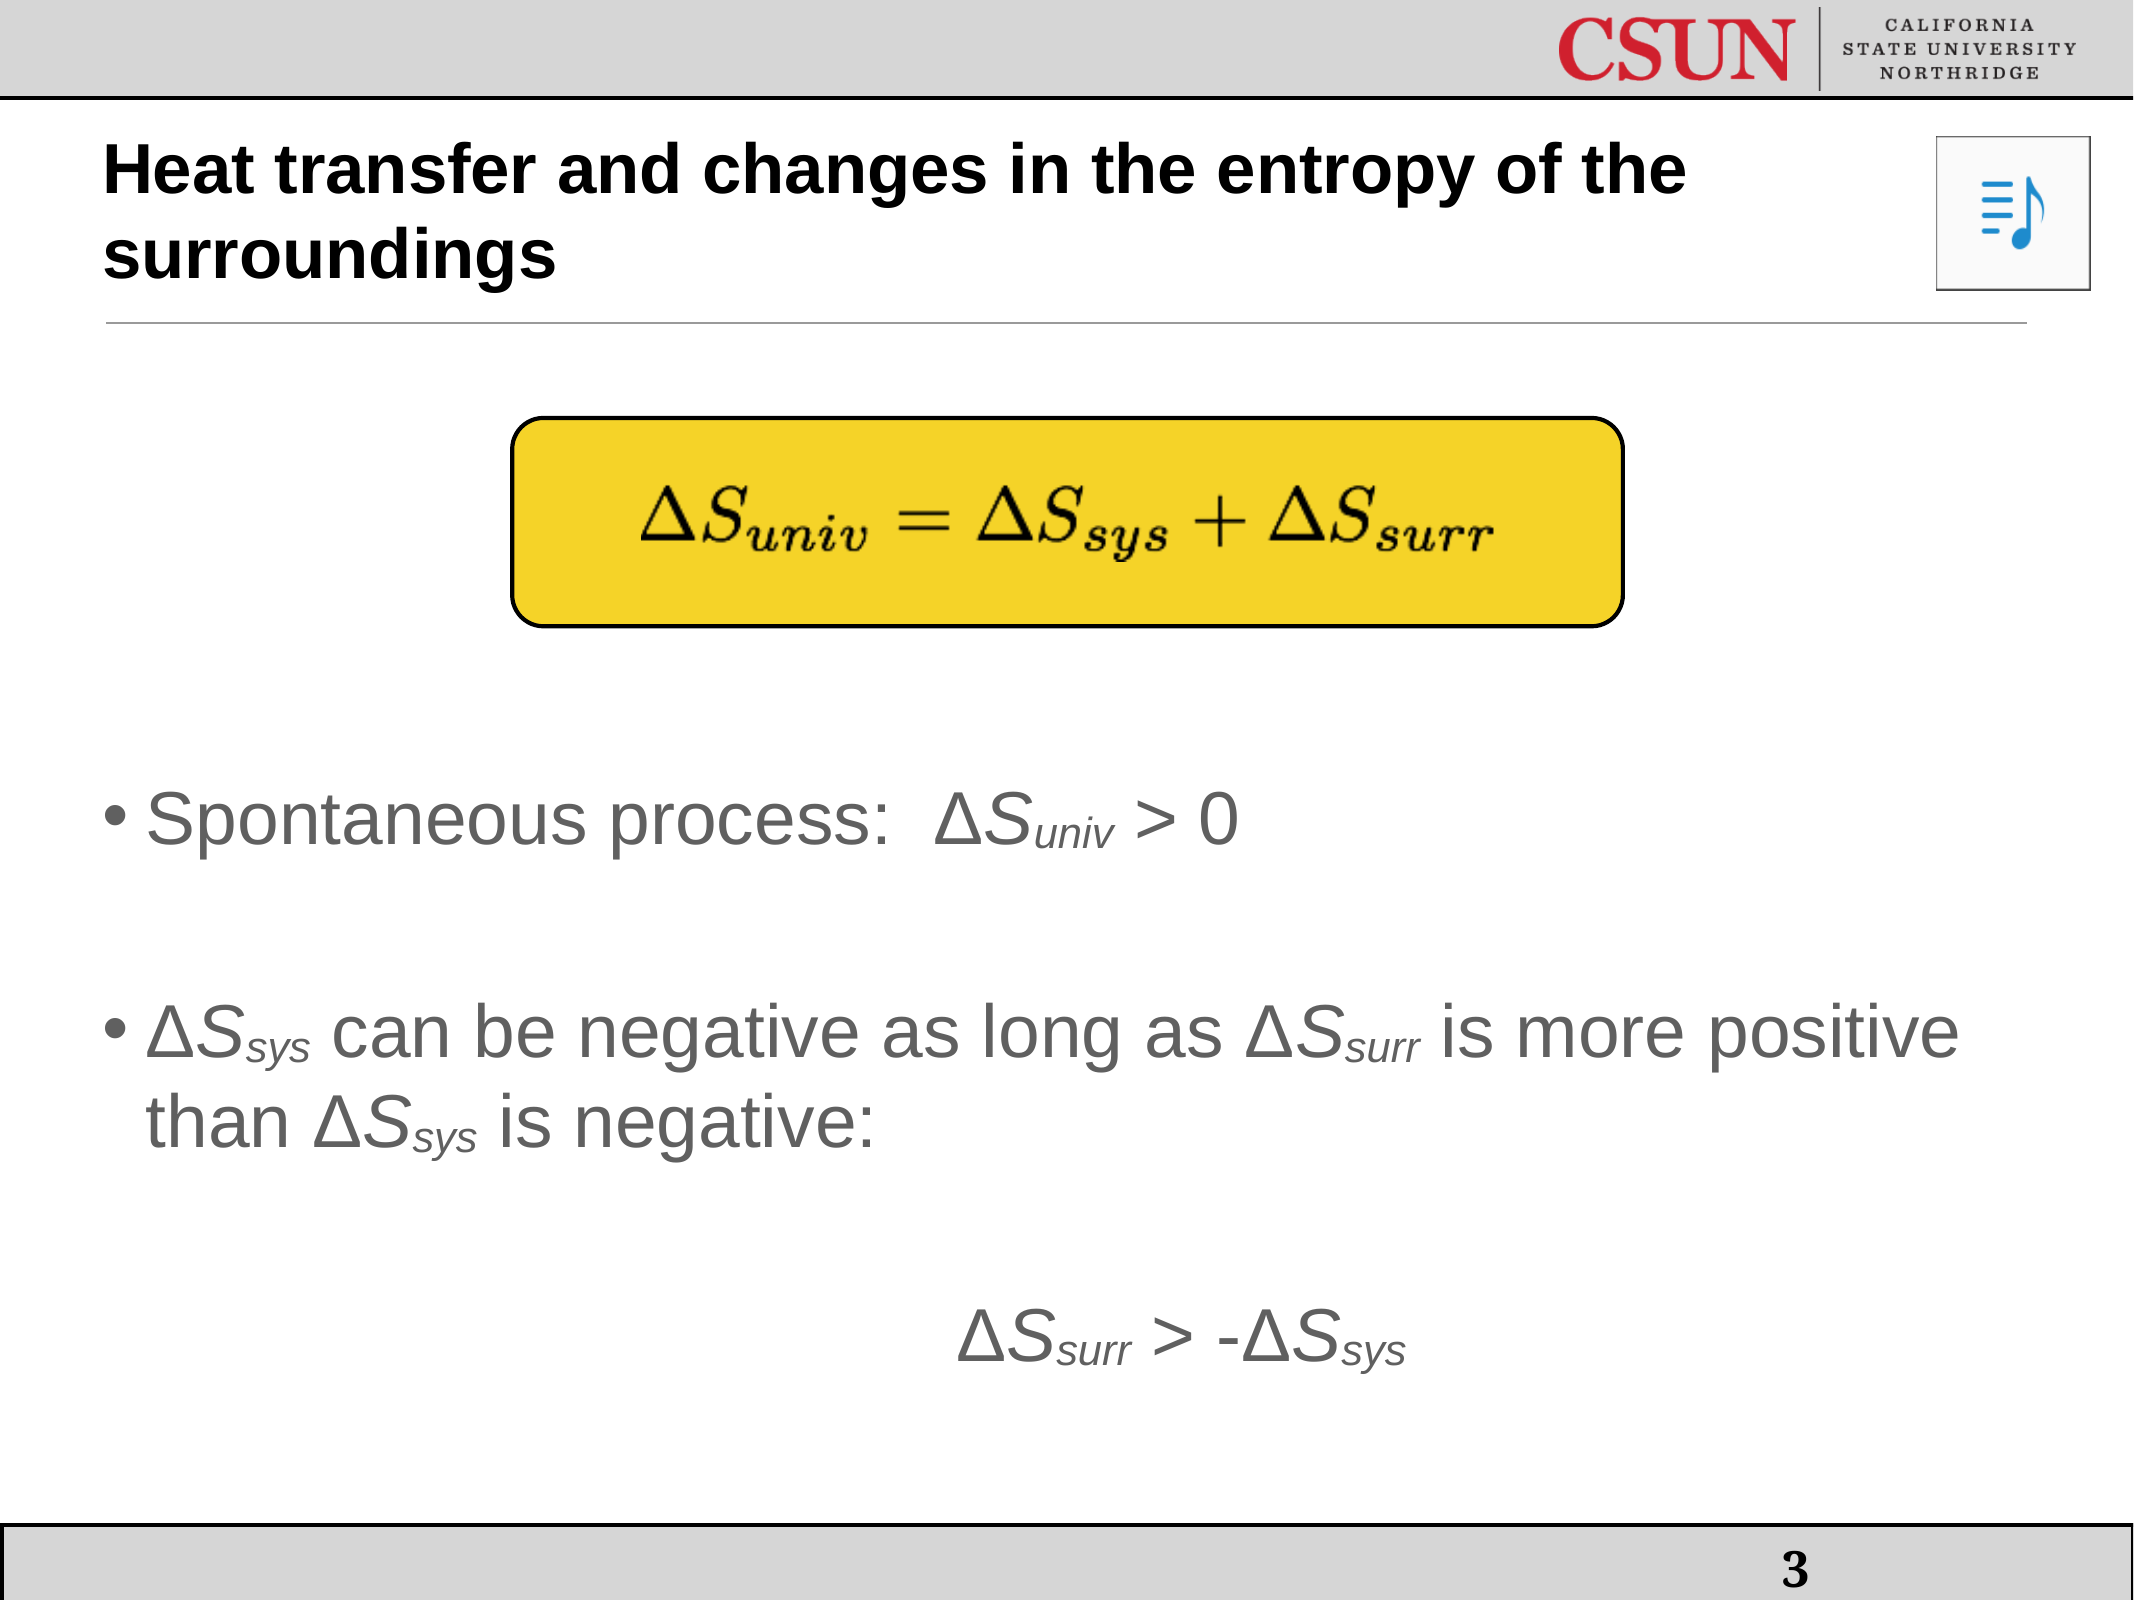

Heat transfer and changes in the entropy of the surroundings
# Spontaneous process: ΔSuniv > 0
ΔSsys can be negative as long as ΔSsurr is more positive than ΔSsys is negative:
 ΔSsurr > -ΔSsys
3